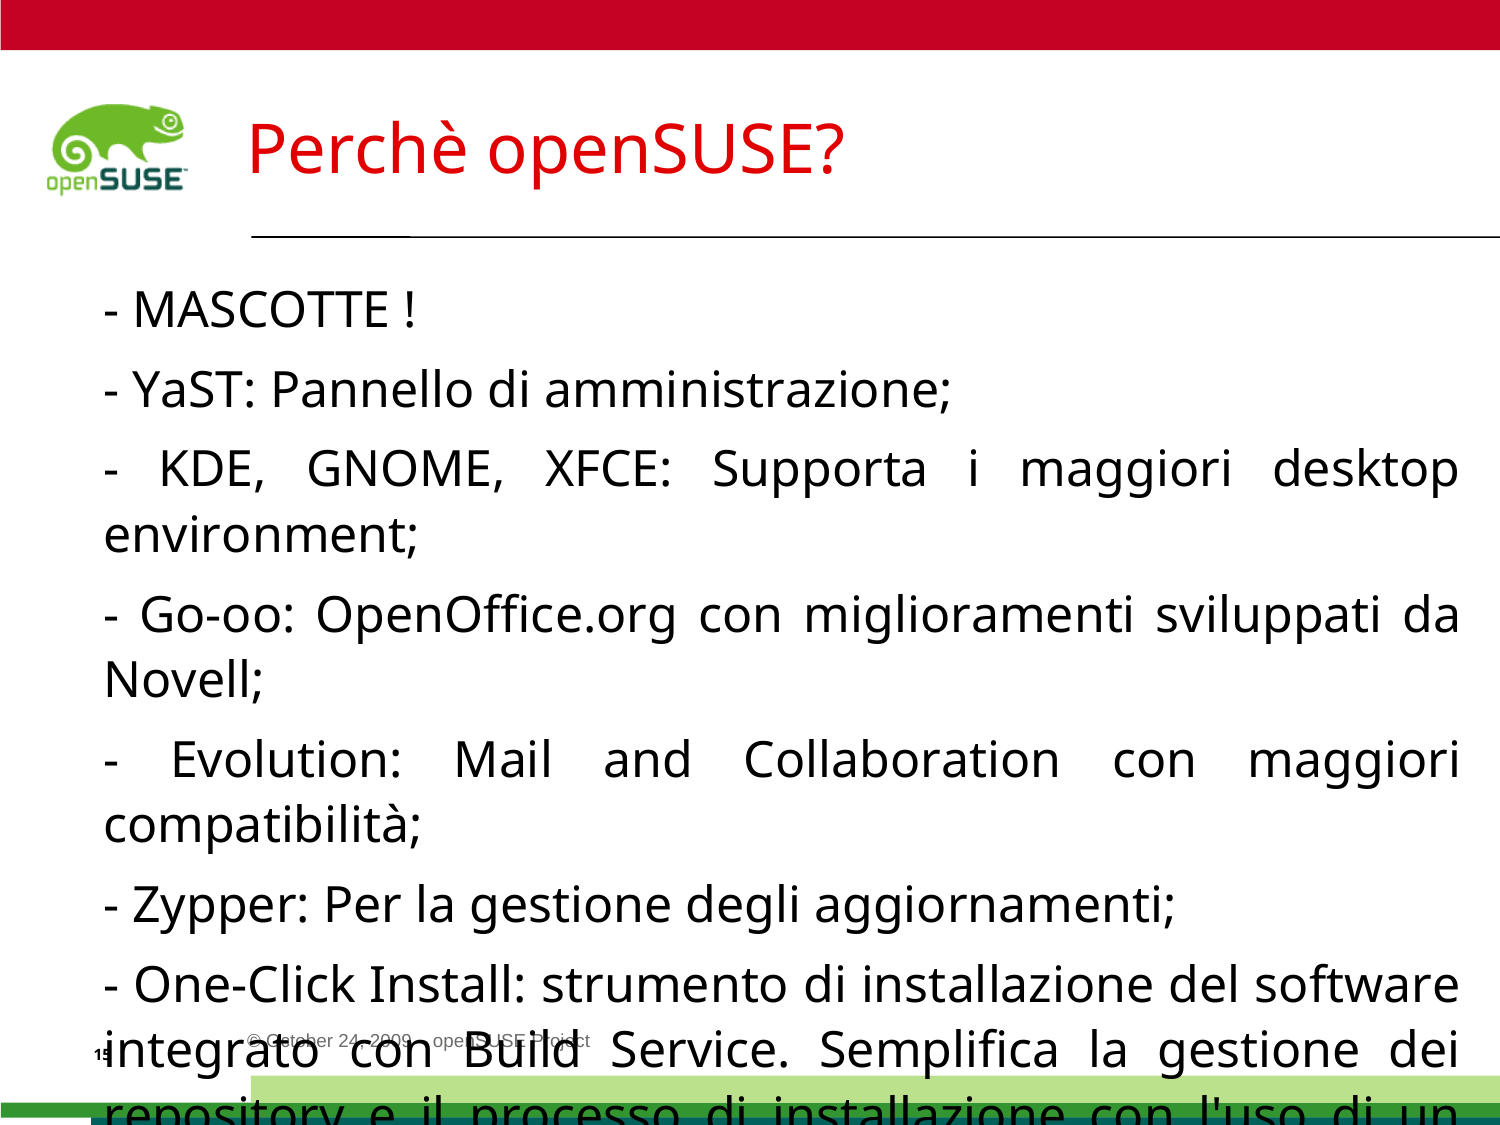

Perchè openSUSE?
# - MASCOTTE !
- YaST: Pannello di amministrazione;
- KDE, GNOME, XFCE: Supporta i maggiori desktop environment;
- Go-oo: OpenOffice.org con miglioramenti sviluppati da Novell;
- Evolution: Mail and Collaboration con maggiori compatibilità;
- Zypper: Per la gestione degli aggiornamenti;
- One-Click Install: strumento di installazione del software integrato con Build Service. Semplifica la gestione dei repository e il processo di installazione con l'uso di un semplice file XML di configurazione;